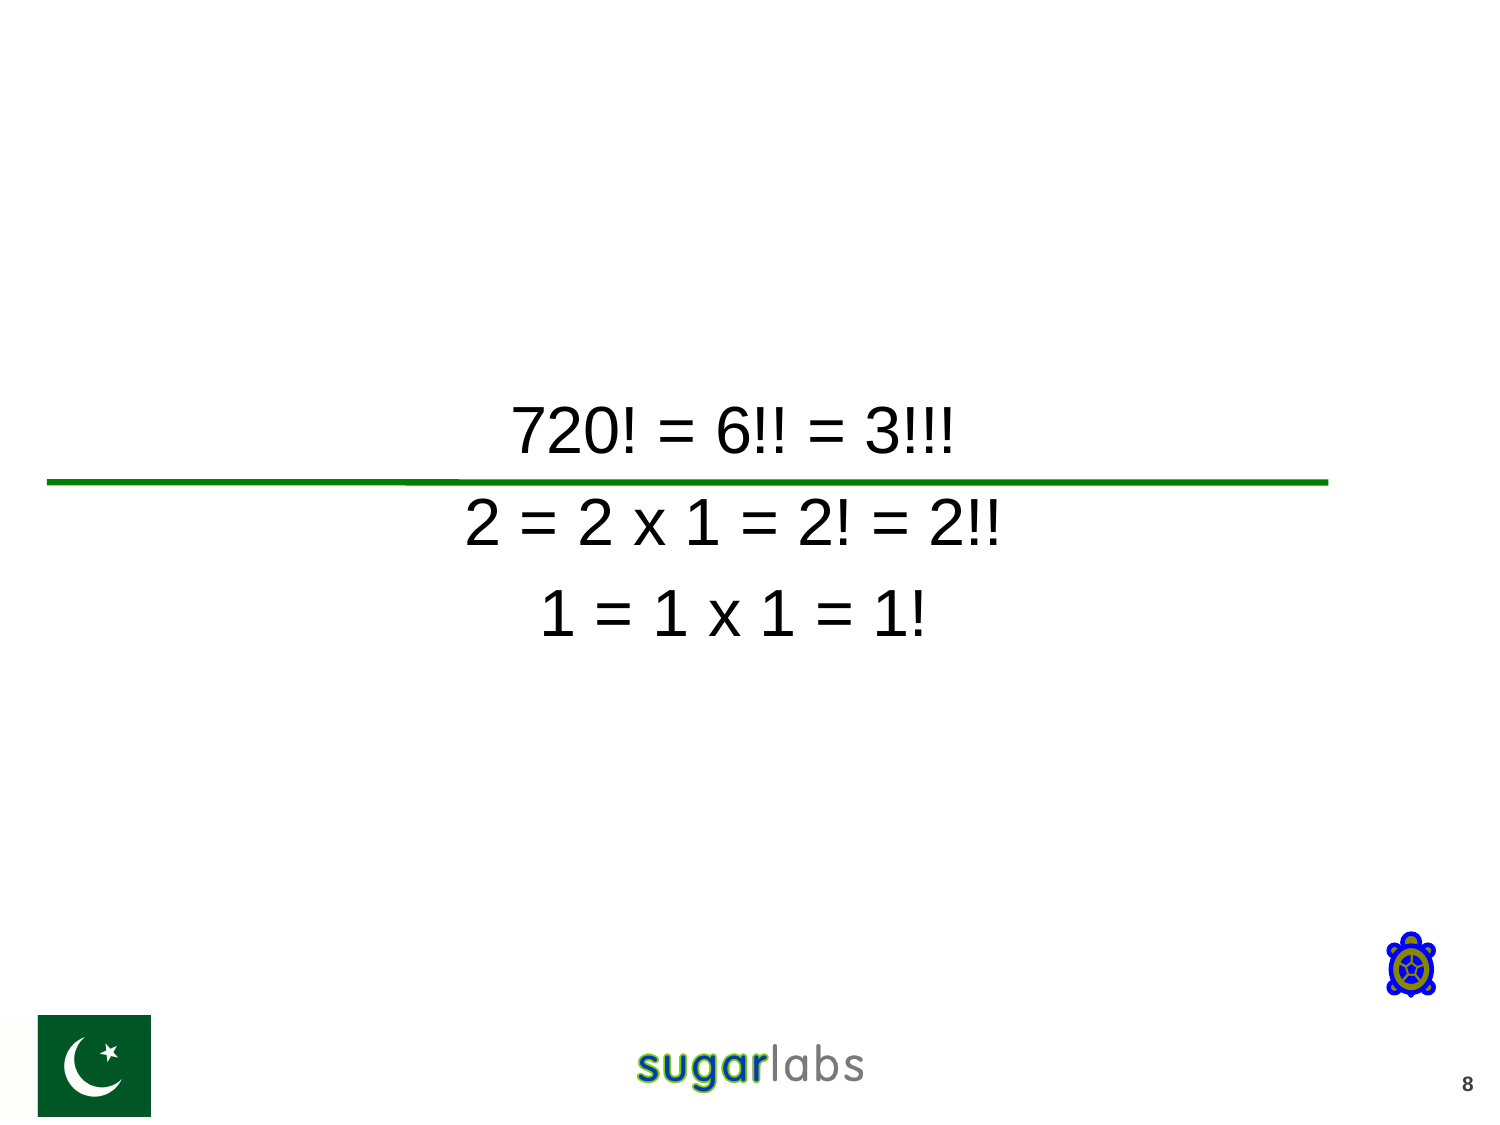

# 720! = 6!! = 3!!!
2 = 2 x 1 = 2! = 2!!
1 = 1 x 1 = 1!
8